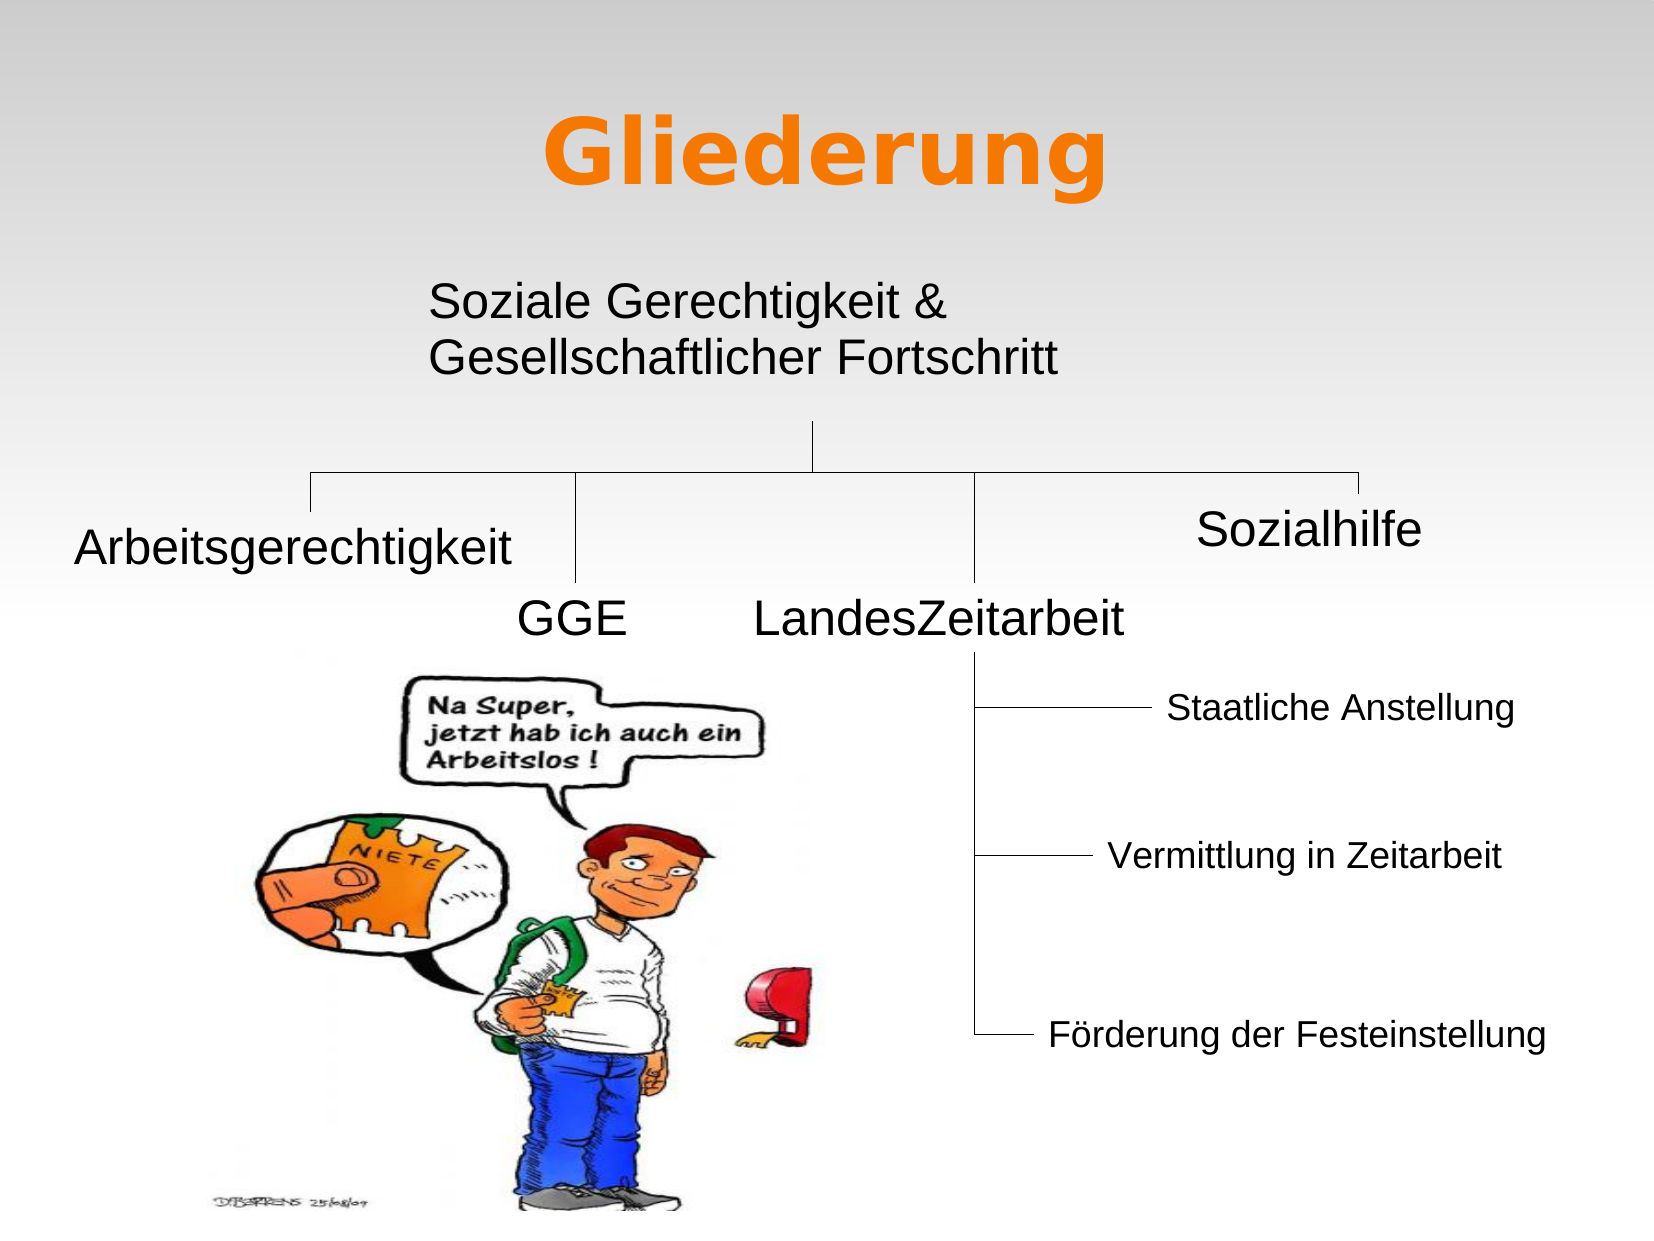

# Gliederung
Soziale Gerechtigkeit & Gesellschaftlicher Fortschritt
Sozialhilfe
Arbeitsgerechtigkeit
GGE
LandesZeitarbeit
Staatliche Anstellung
Vermittlung in Zeitarbeit
Förderung der Festeinstellung